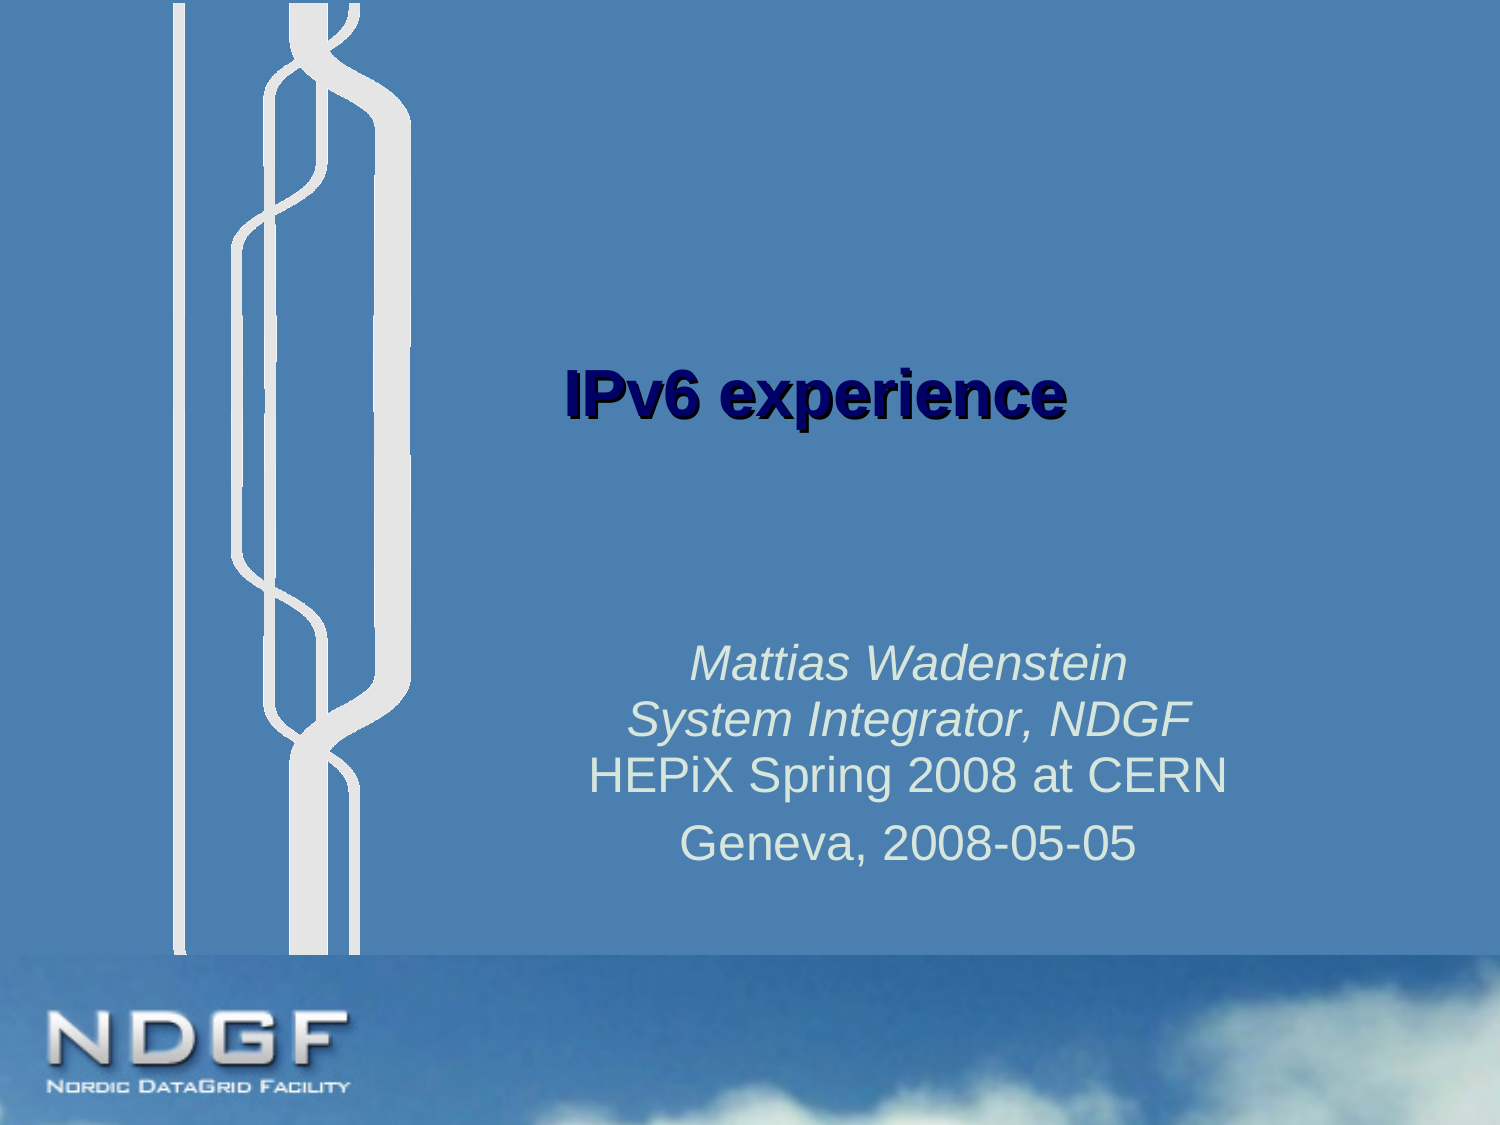

# IPv6 experience
Mattias Wadenstein
System Integrator, NDGF
HEPiX Spring 2008 at CERN
Geneva, 2008-05-05